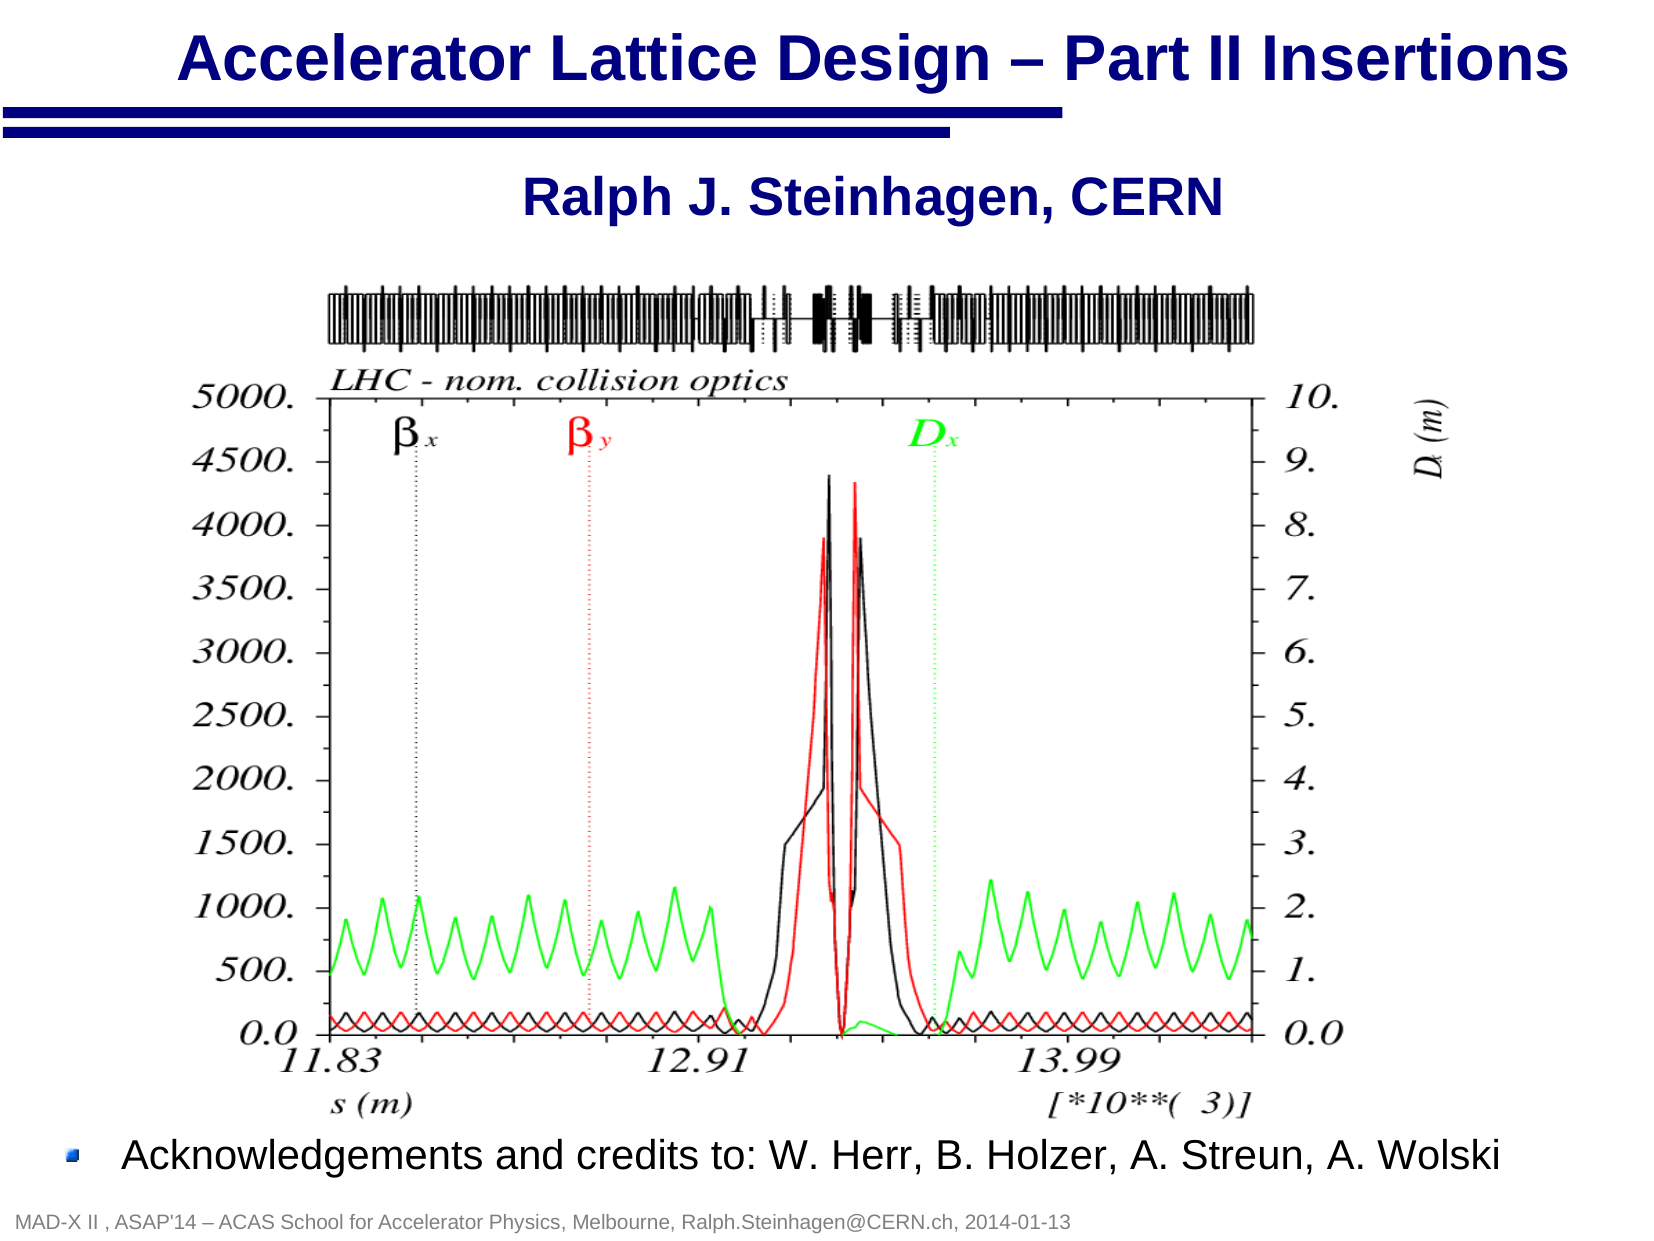

# Accelerator Lattice Design – Part II Insertions Ralph J. Steinhagen, CERN
Acknowledgements and credits to: W. Herr, B. Holzer, A. Streun, A. Wolski